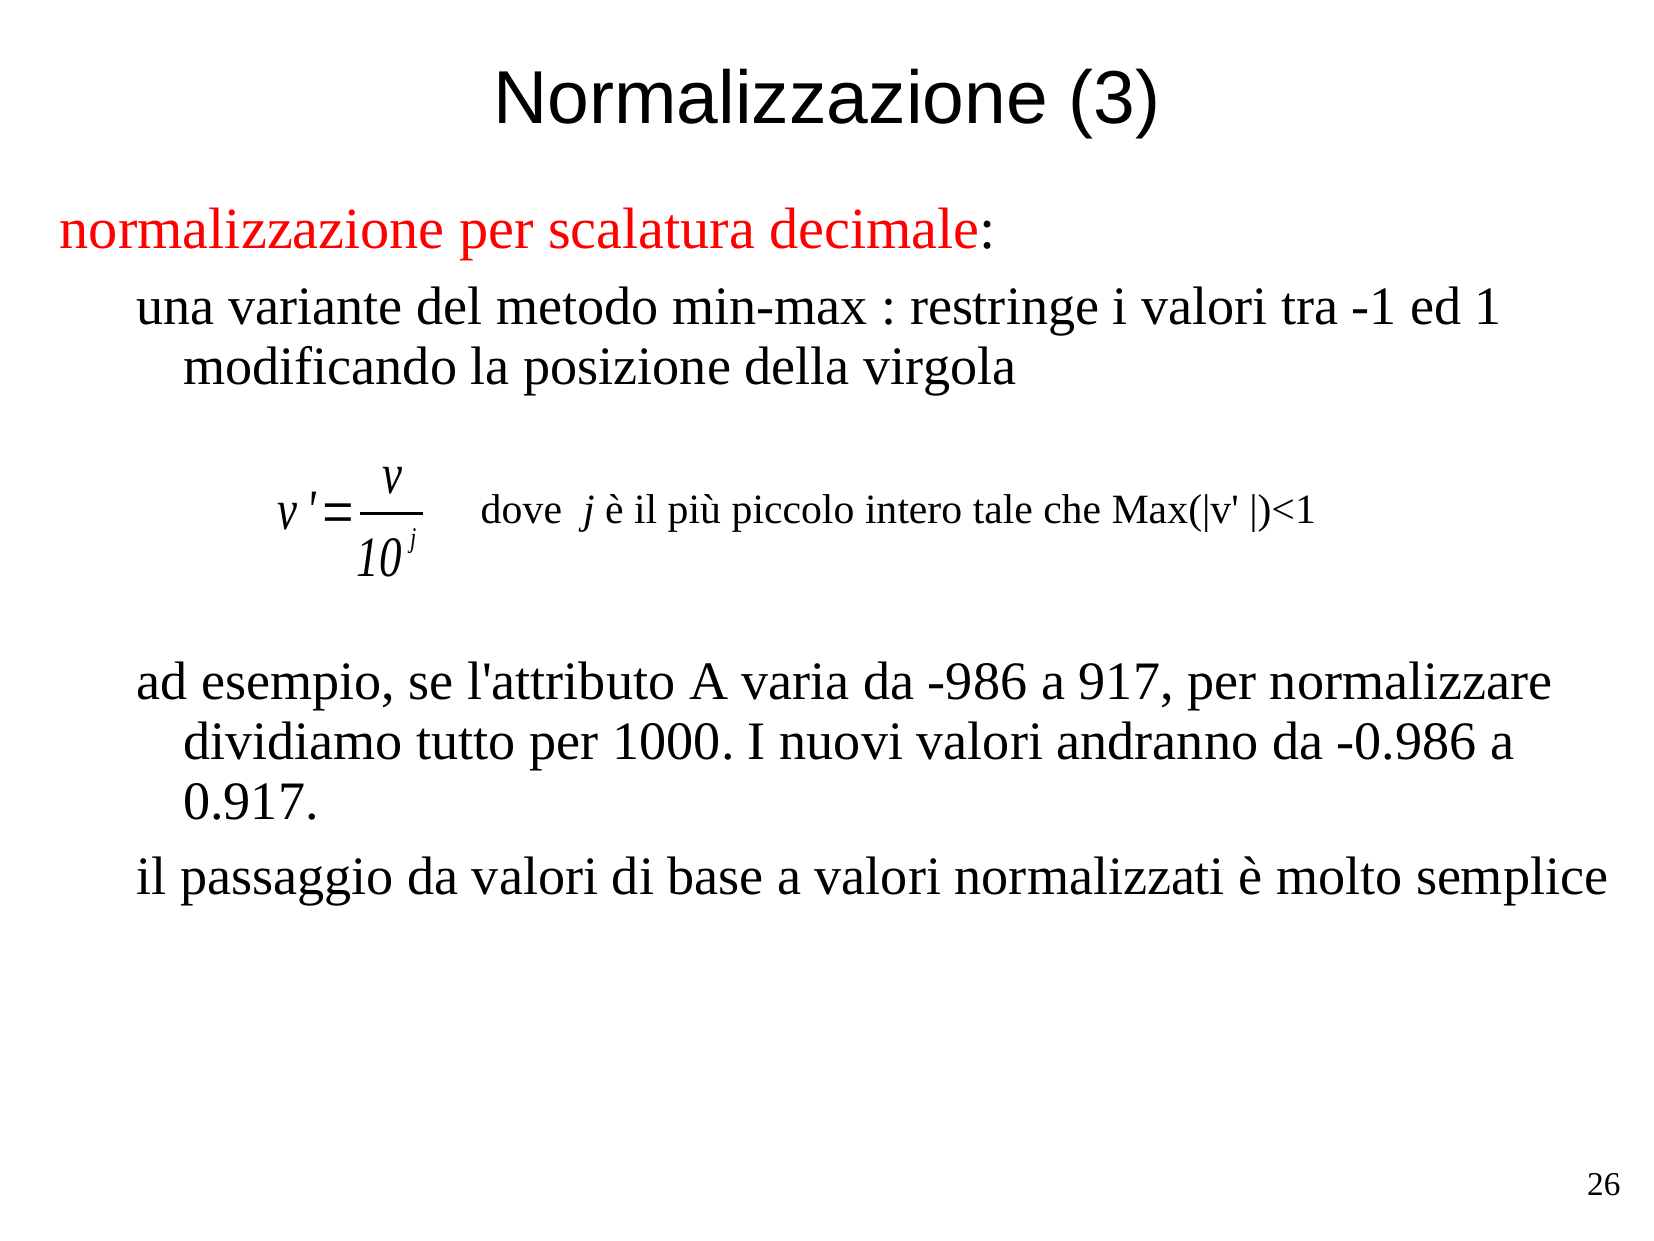

# Normalizzazione (3)
normalizzazione per scalatura decimale:
una variante del metodo min-max : restringe i valori tra -1 ed 1 modificando la posizione della virgola
ad esempio, se l'attributo A varia da -986 a 917, per normalizzare dividiamo tutto per 1000. I nuovi valori andranno da -0.986 a 0.917.
il passaggio da valori di base a valori normalizzati è molto semplice
dove j è il più piccolo intero tale che Max(|v' |)<1